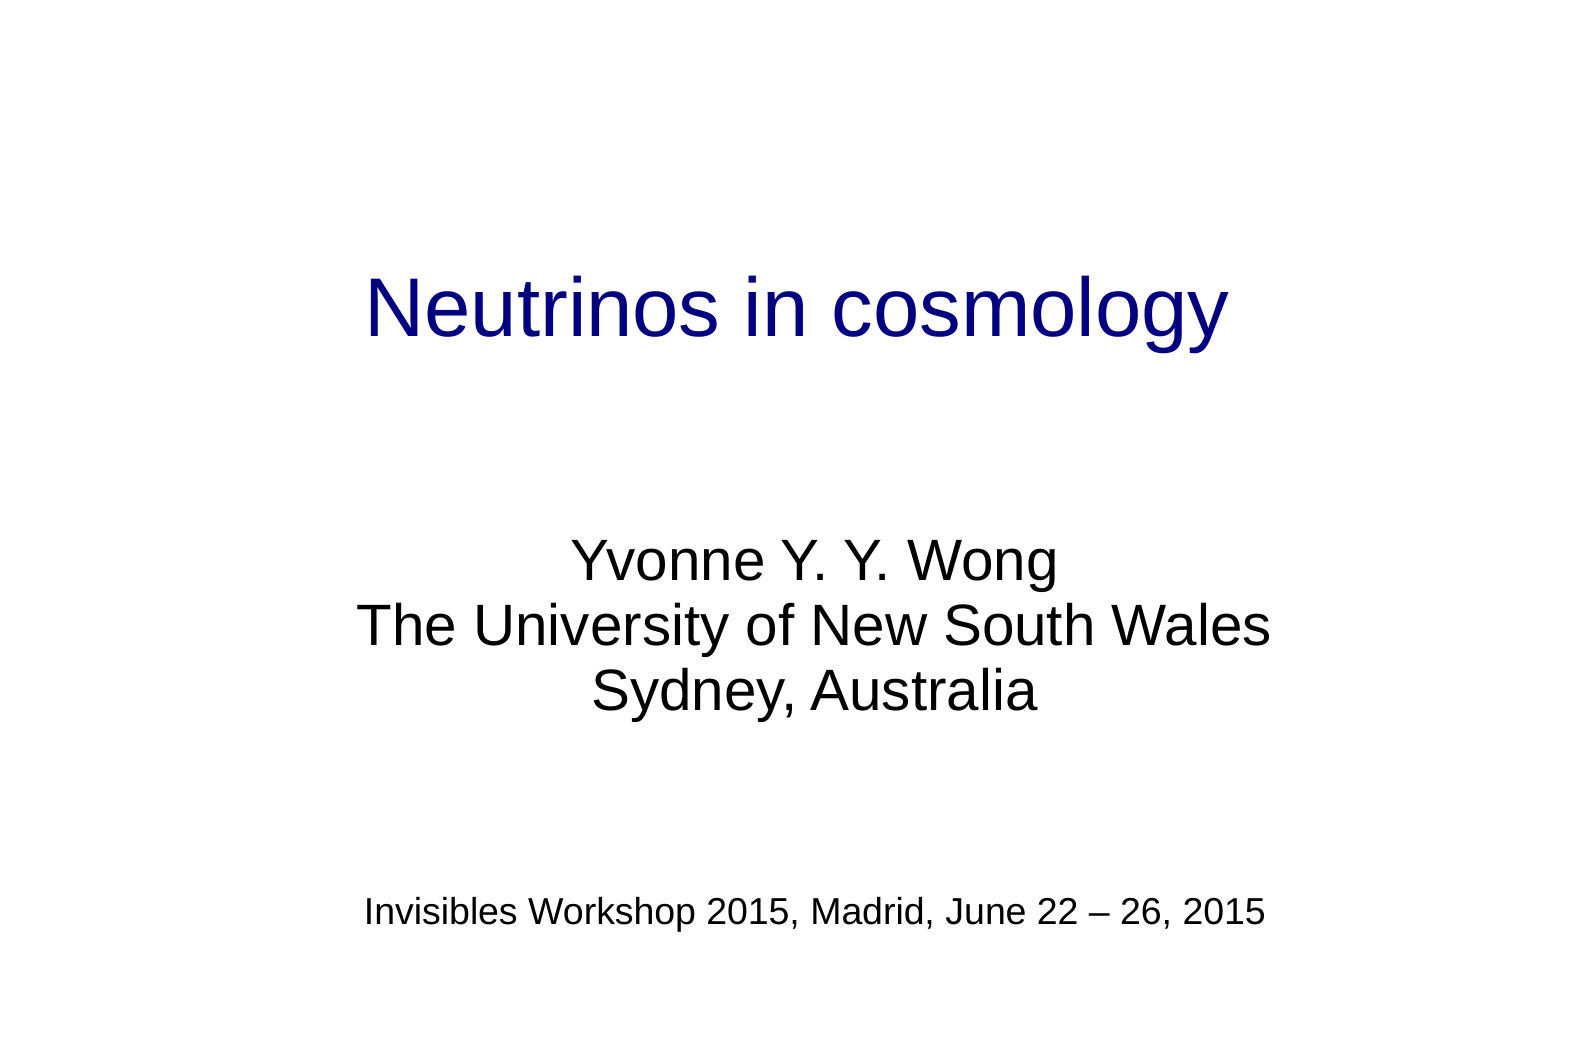

# Neutrinos in cosmology
Yvonne Y. Y. Wong
The University of New South Wales
Sydney, Australia
Invisibles Workshop 2015, Madrid, June 22 – 26, 2015